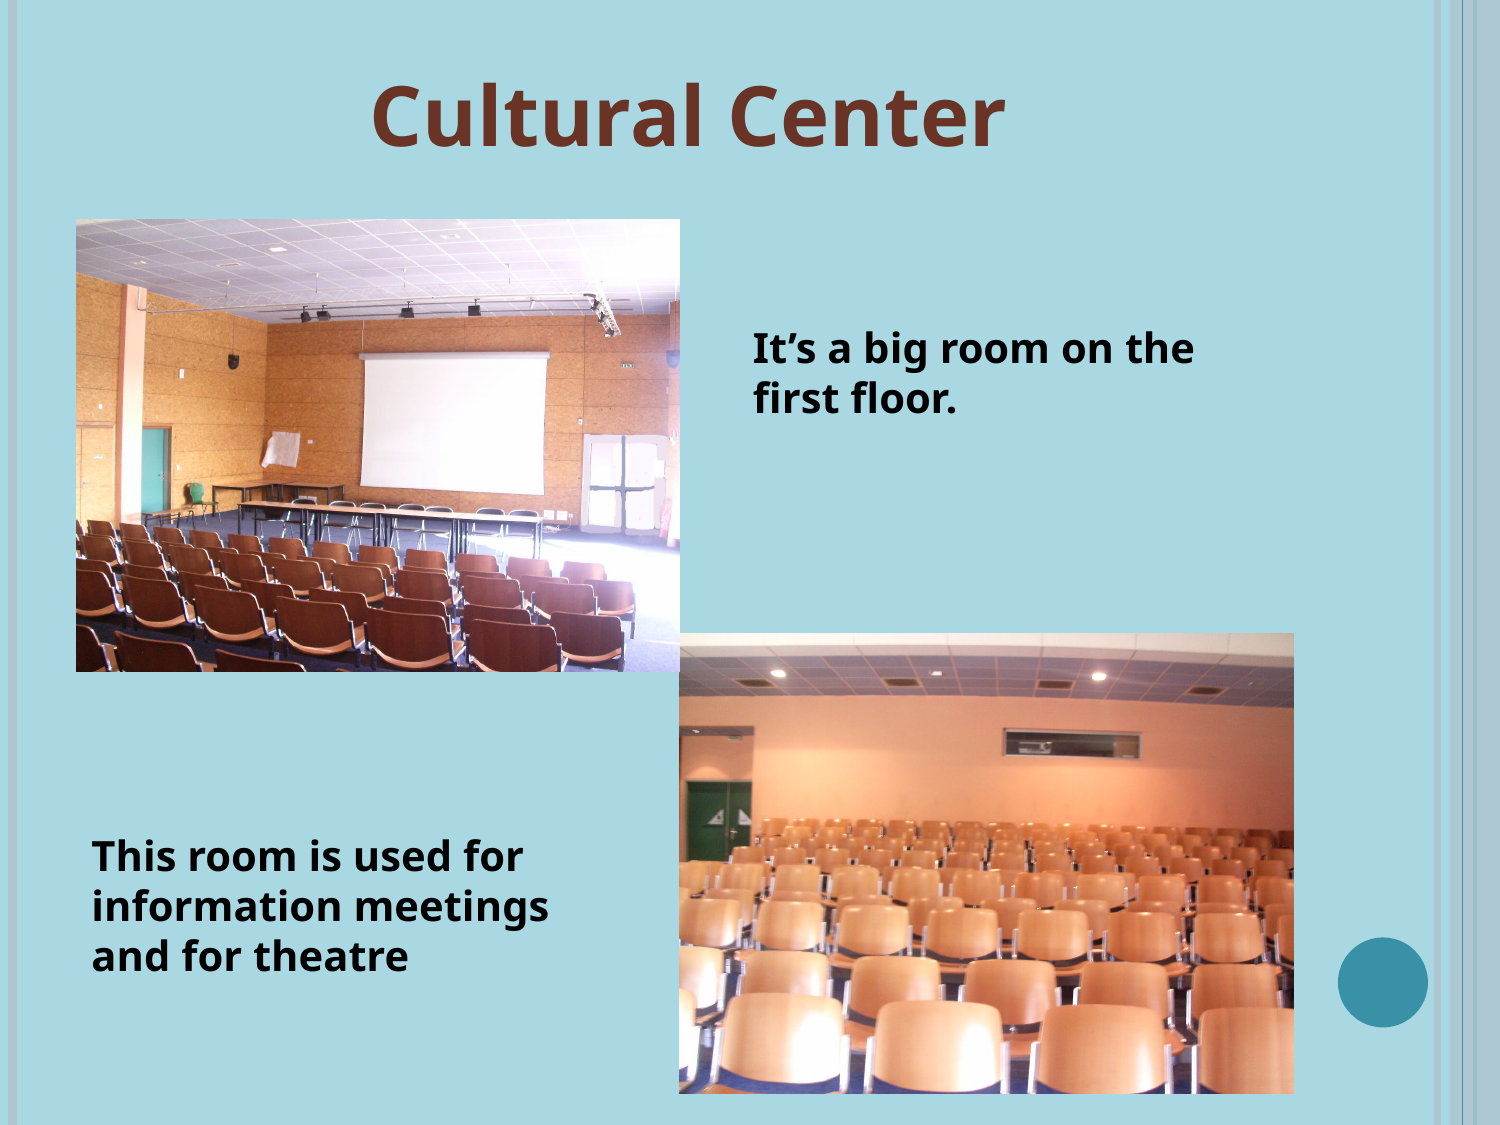

# Cultural Center
It’s a big room on the first floor.
This room is used for information meetings and for theatre